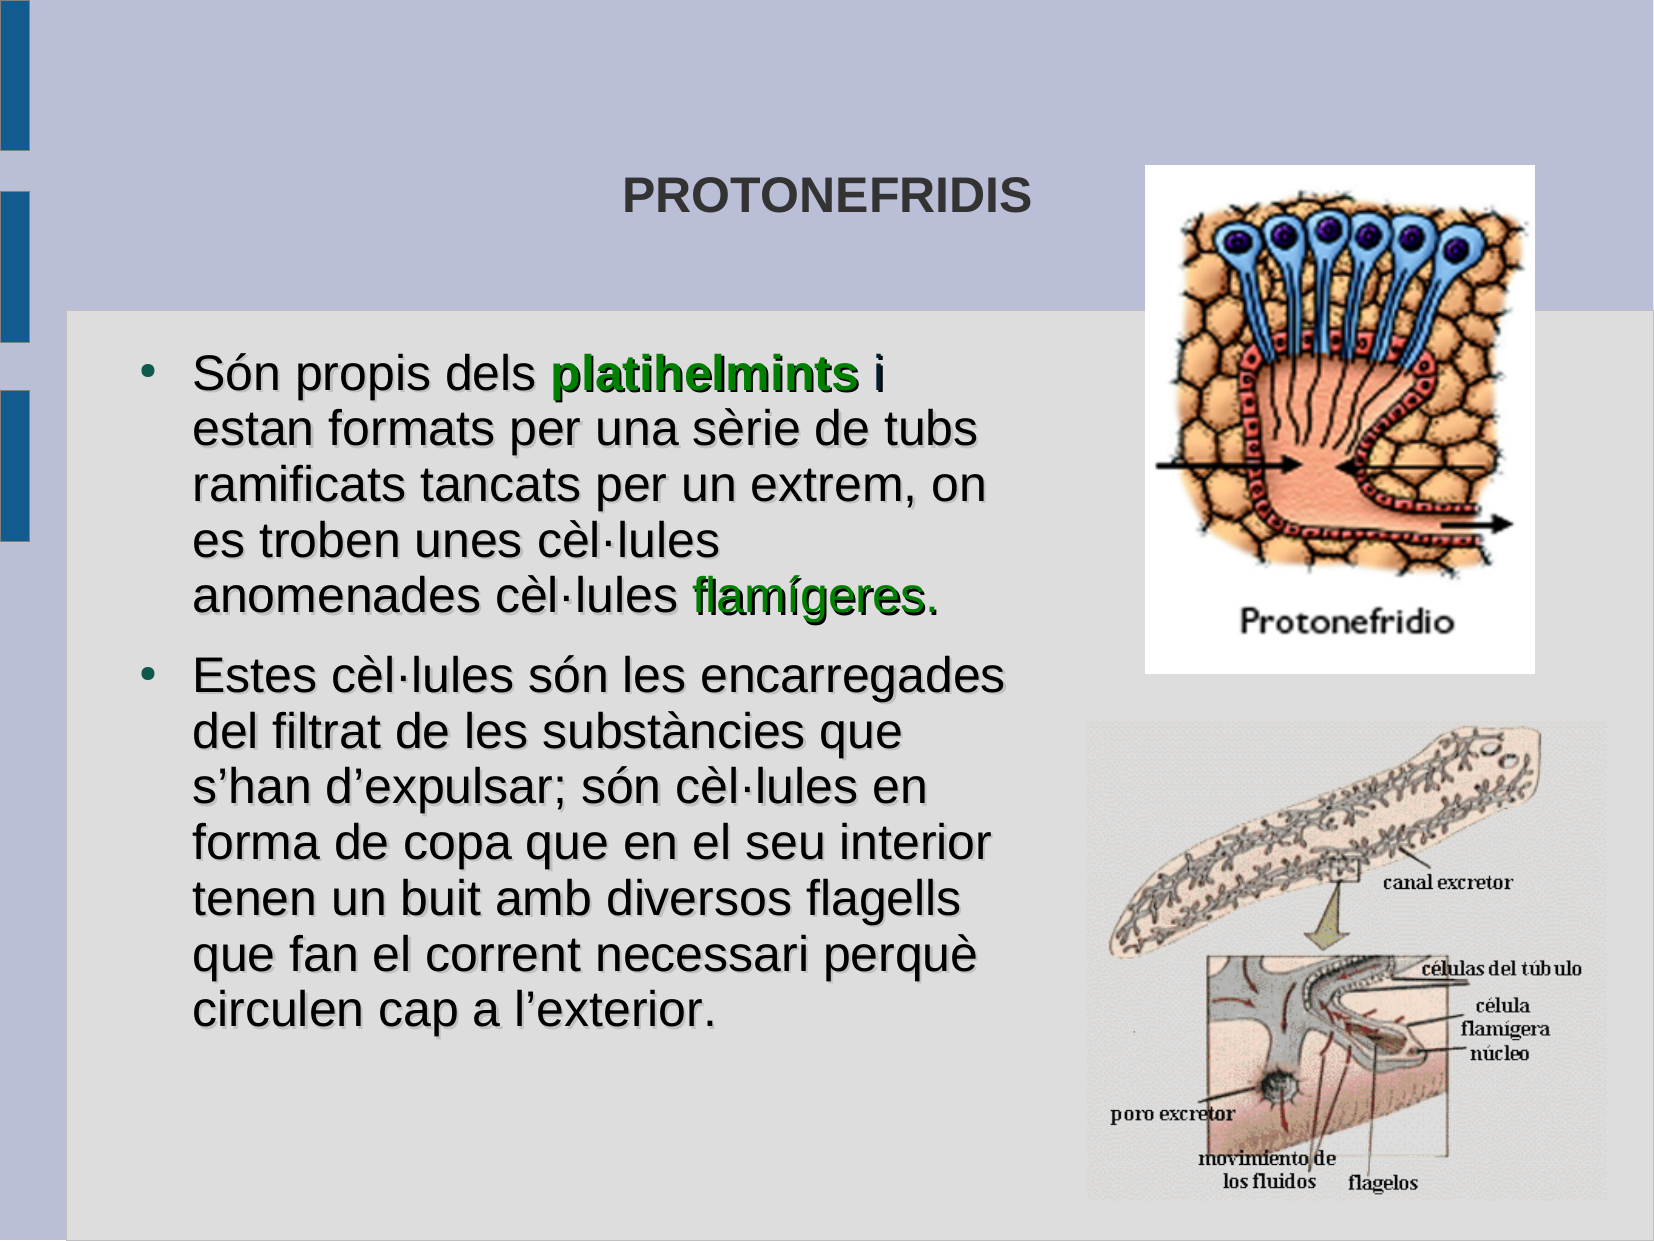

# PROTONEFRIDIS
Són propis dels platihelmints i estan formats per una sèrie de tubs ramificats tancats per un extrem, on es troben unes cèl·lules anomenades cèl·lules flamígeres.
Estes cèl·lules són les encarregades del filtrat de les substàncies que s’han d’expulsar; són cèl·lules en forma de copa que en el seu interior tenen un buit amb diversos flagells que fan el corrent necessari perquè circulen cap a l’exterior.